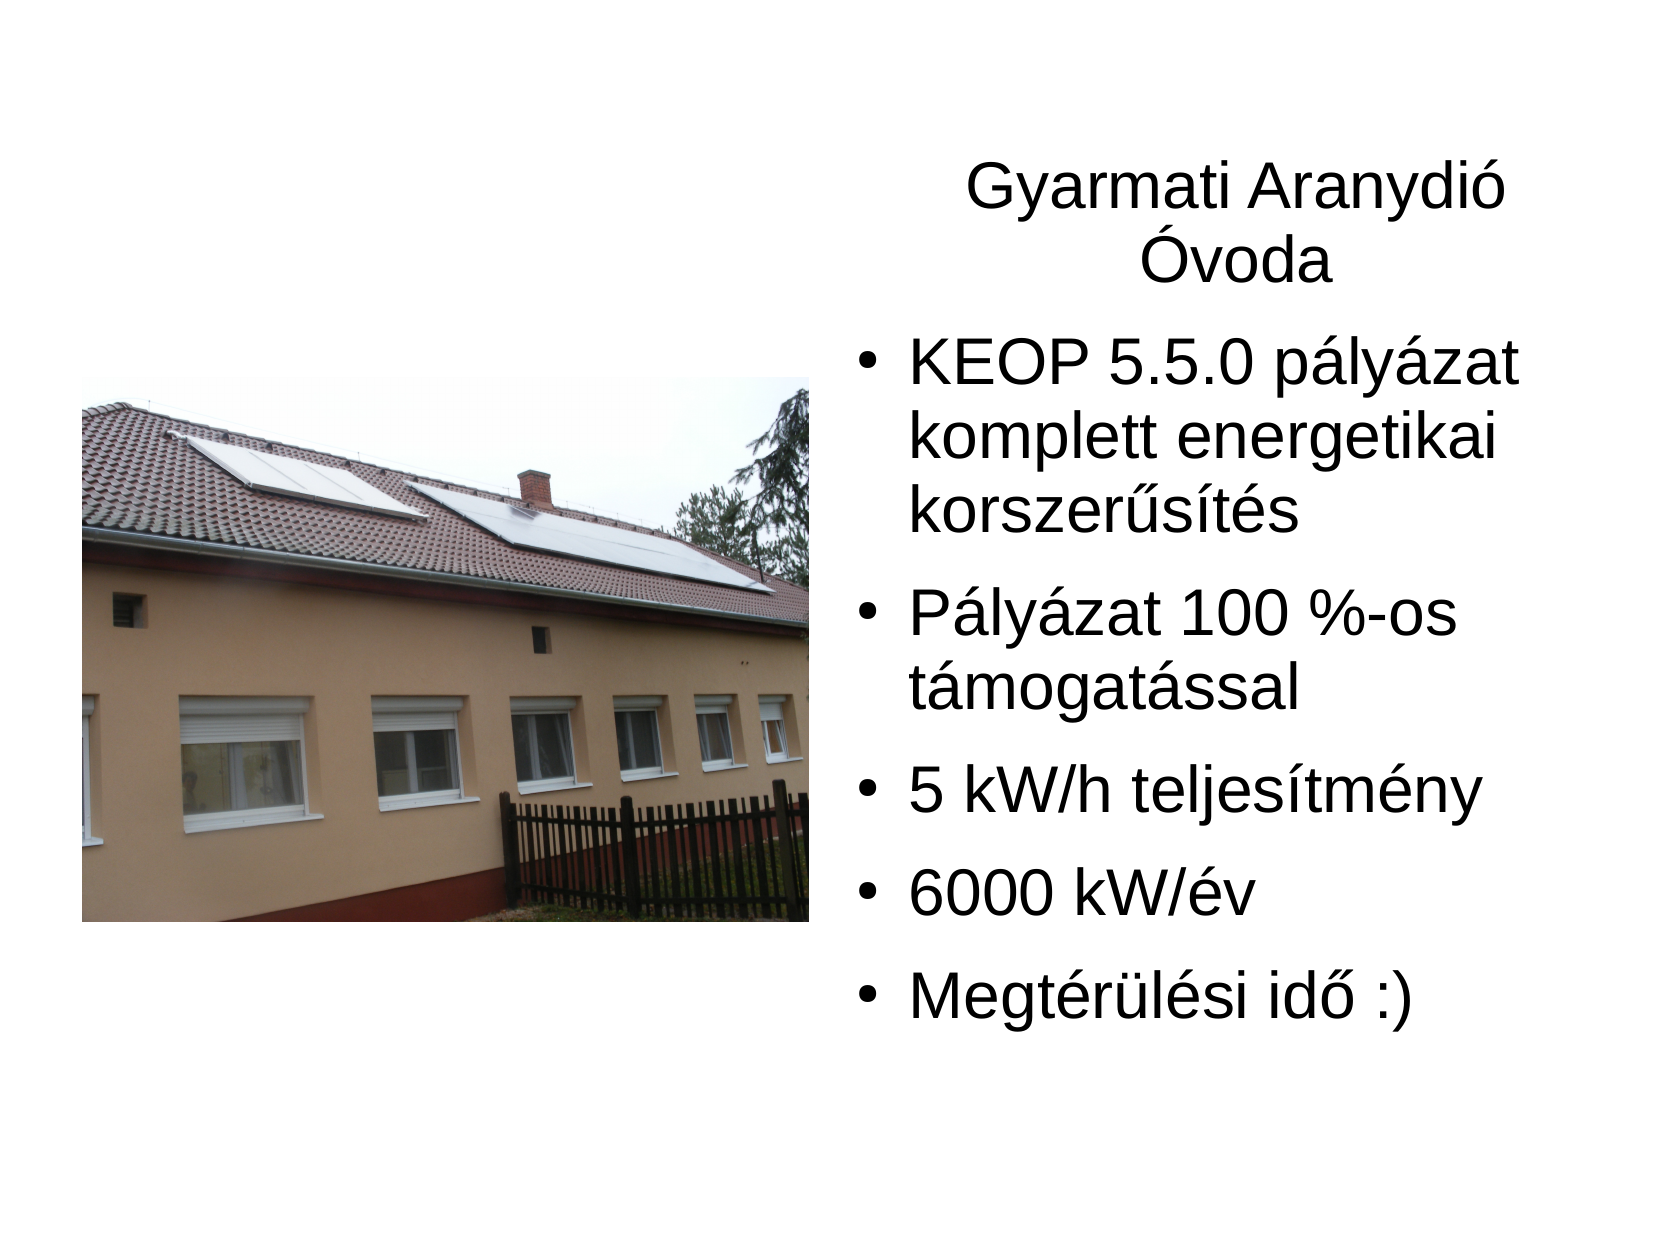

#
Gyarmati Aranydió Óvoda
KEOP 5.5.0 pályázat komplett energetikai korszerűsítés
Pályázat 100 %-os támogatással
5 kW/h teljesítmény
6000 kW/év
Megtérülési idő :)